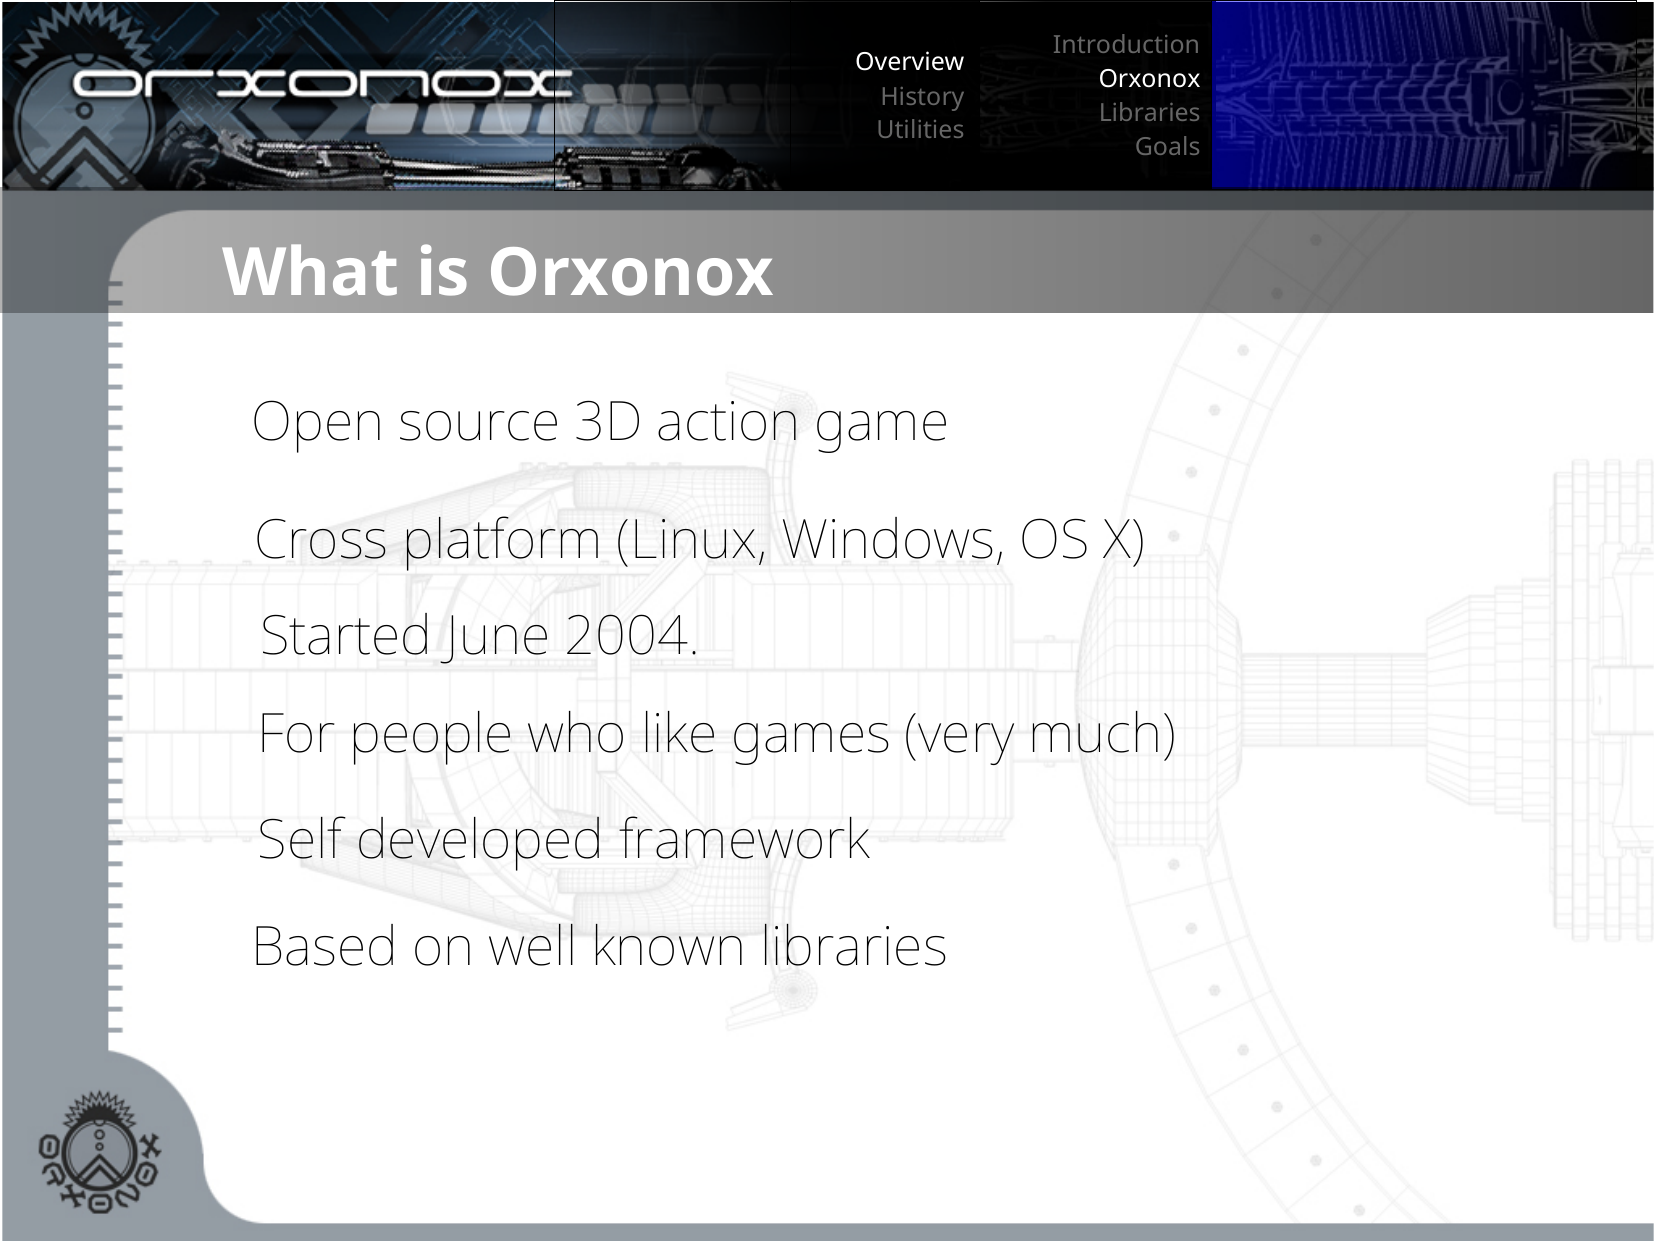

Introduction
Orxonox
Libraries
Goals
Overview
History
Utilities
What is Orxonox
 Open source 3D action game
 Cross platform (Linux, Windows, OS X)
 Started June 2004.
 For people who like games (very much)
 Self developed framework
 Based on well known libraries